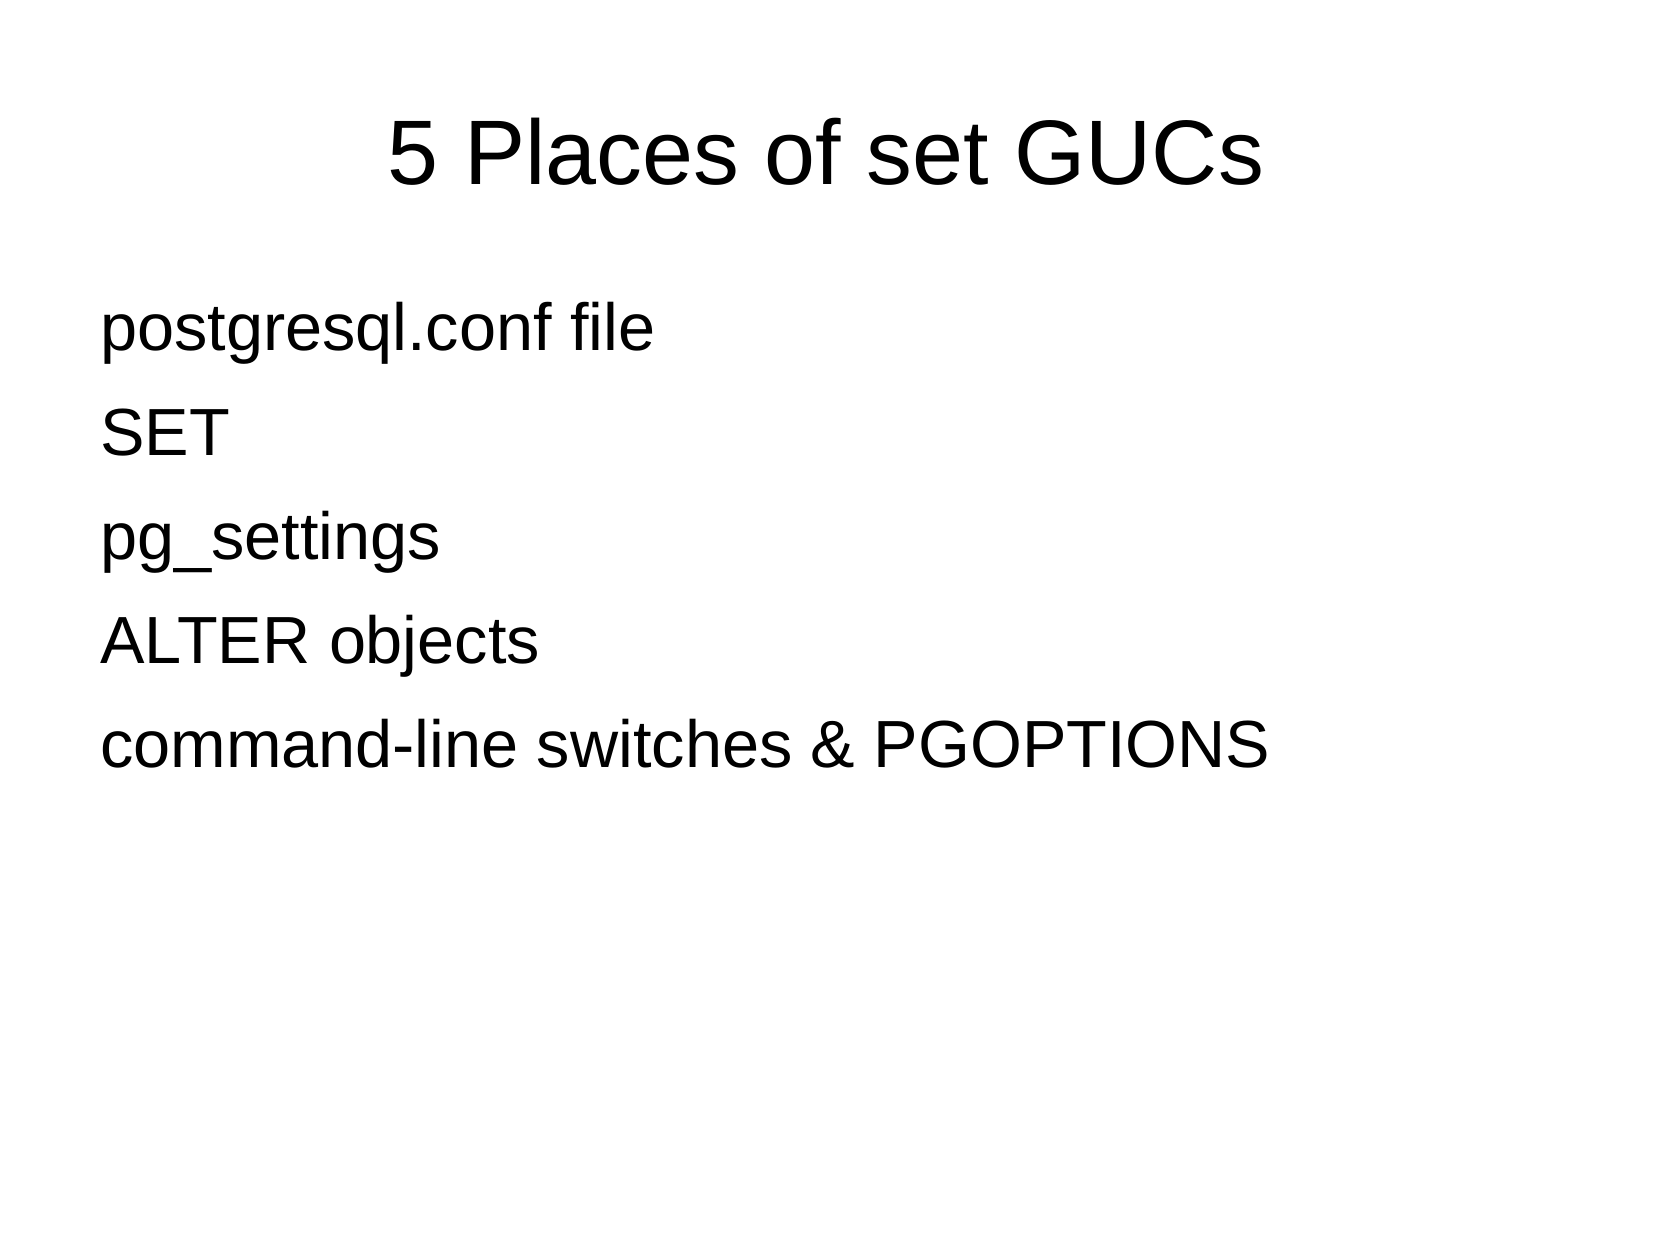

# 5 Places of set GUCs
postgresql.conf file
SET
pg_settings
ALTER objects
command-line switches & PGOPTIONS